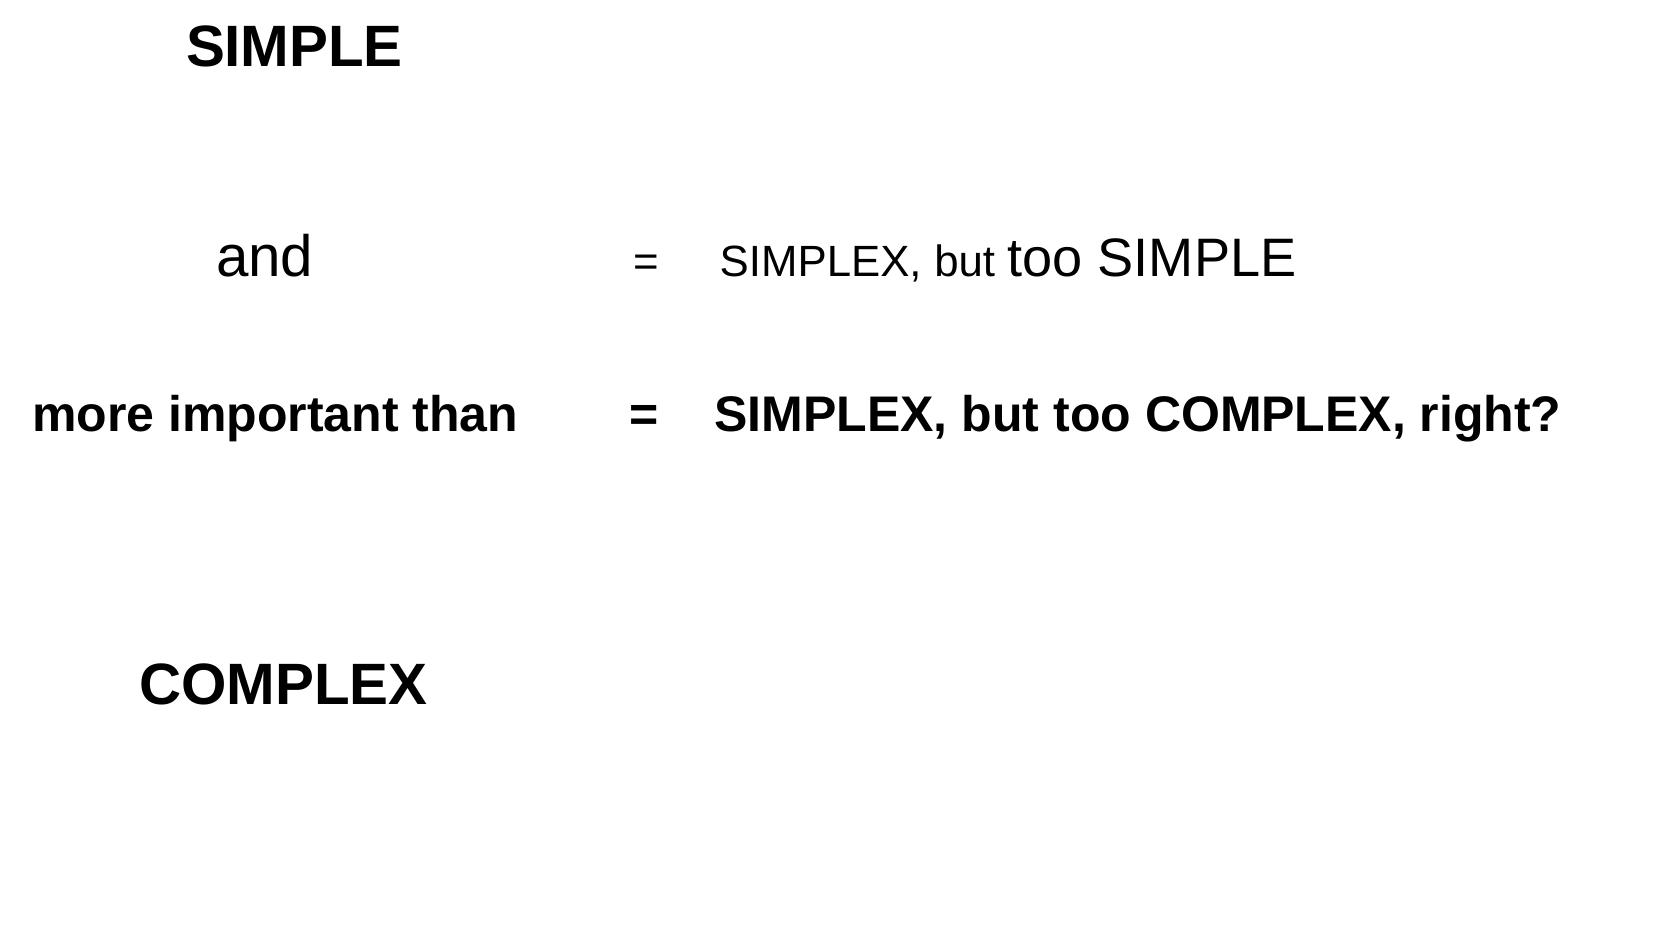

SIMPLE
 and = SIMPLEX, but too SIMPLE
 more important than = SIMPLEX, but too COMPLEX, right?
 COMPLEX